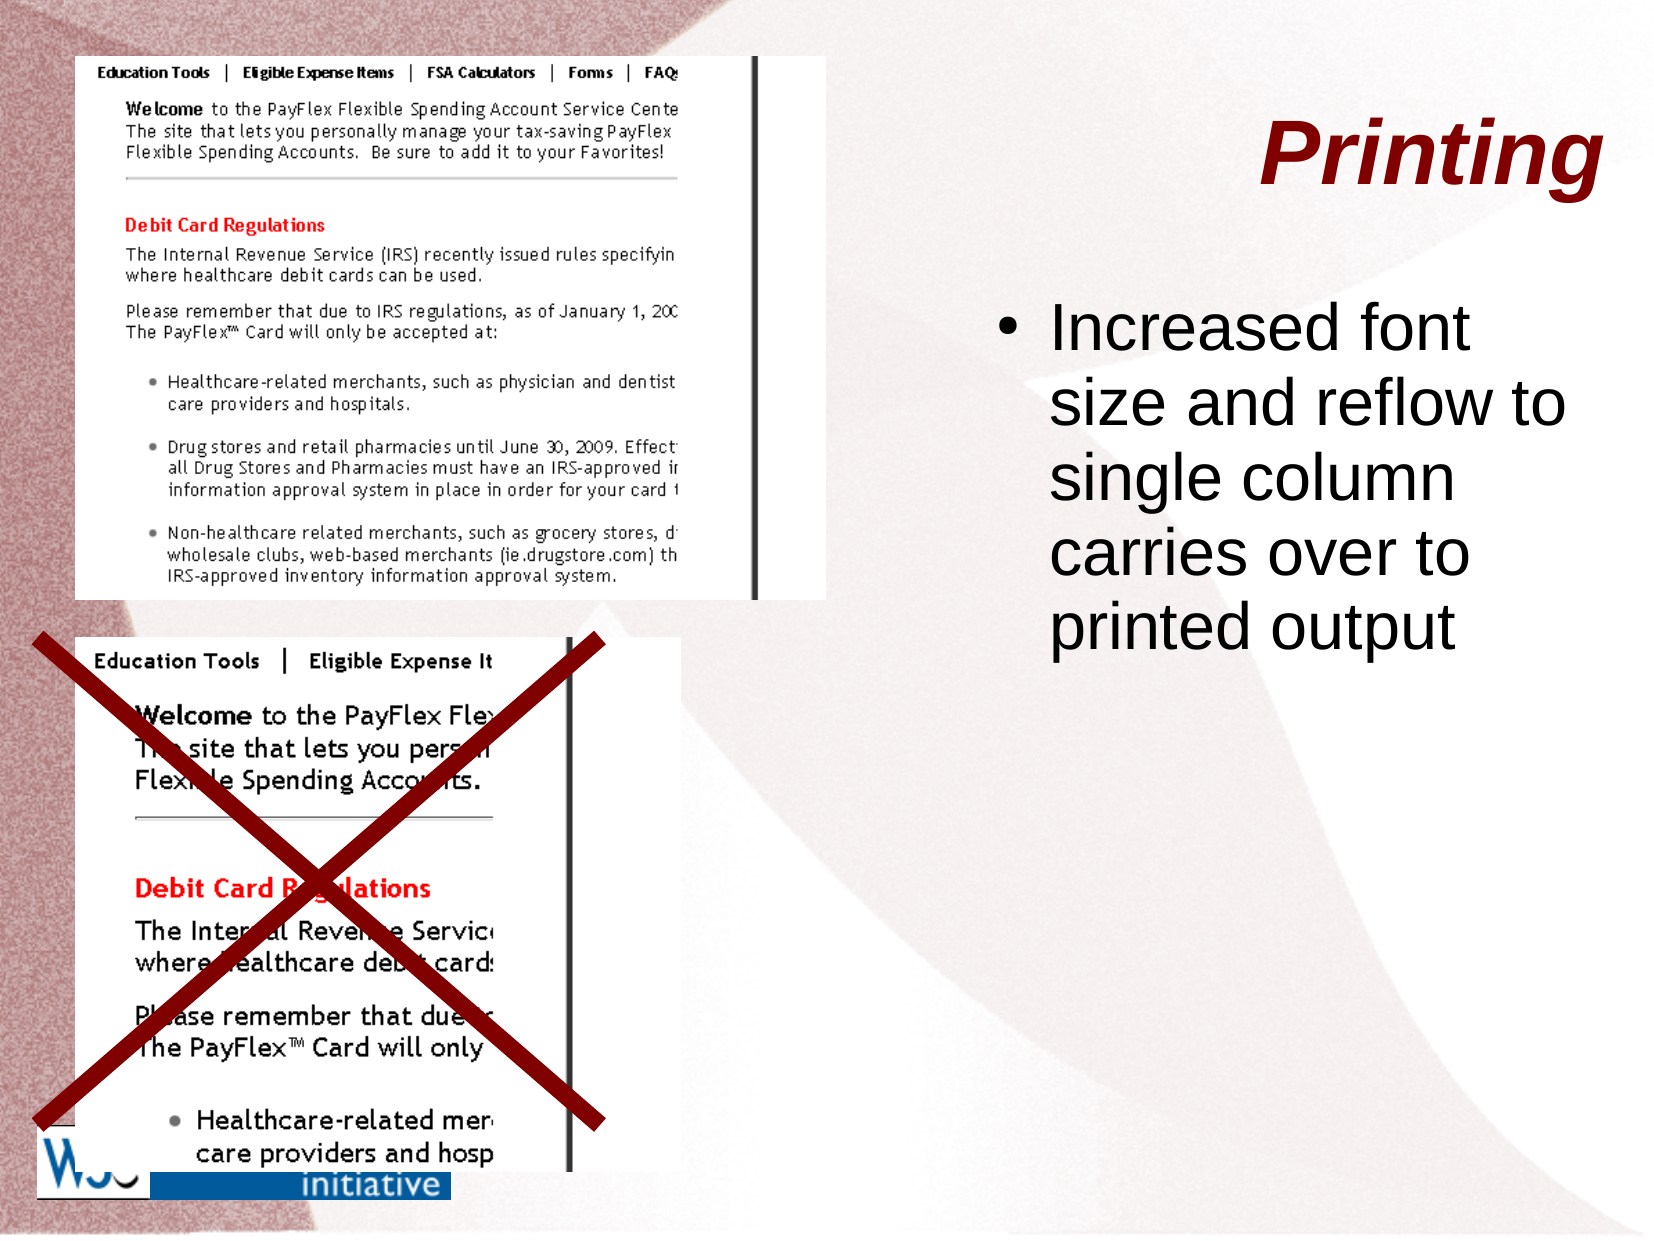

# Printing
Increased font size and reflow to single column carries over to printed output